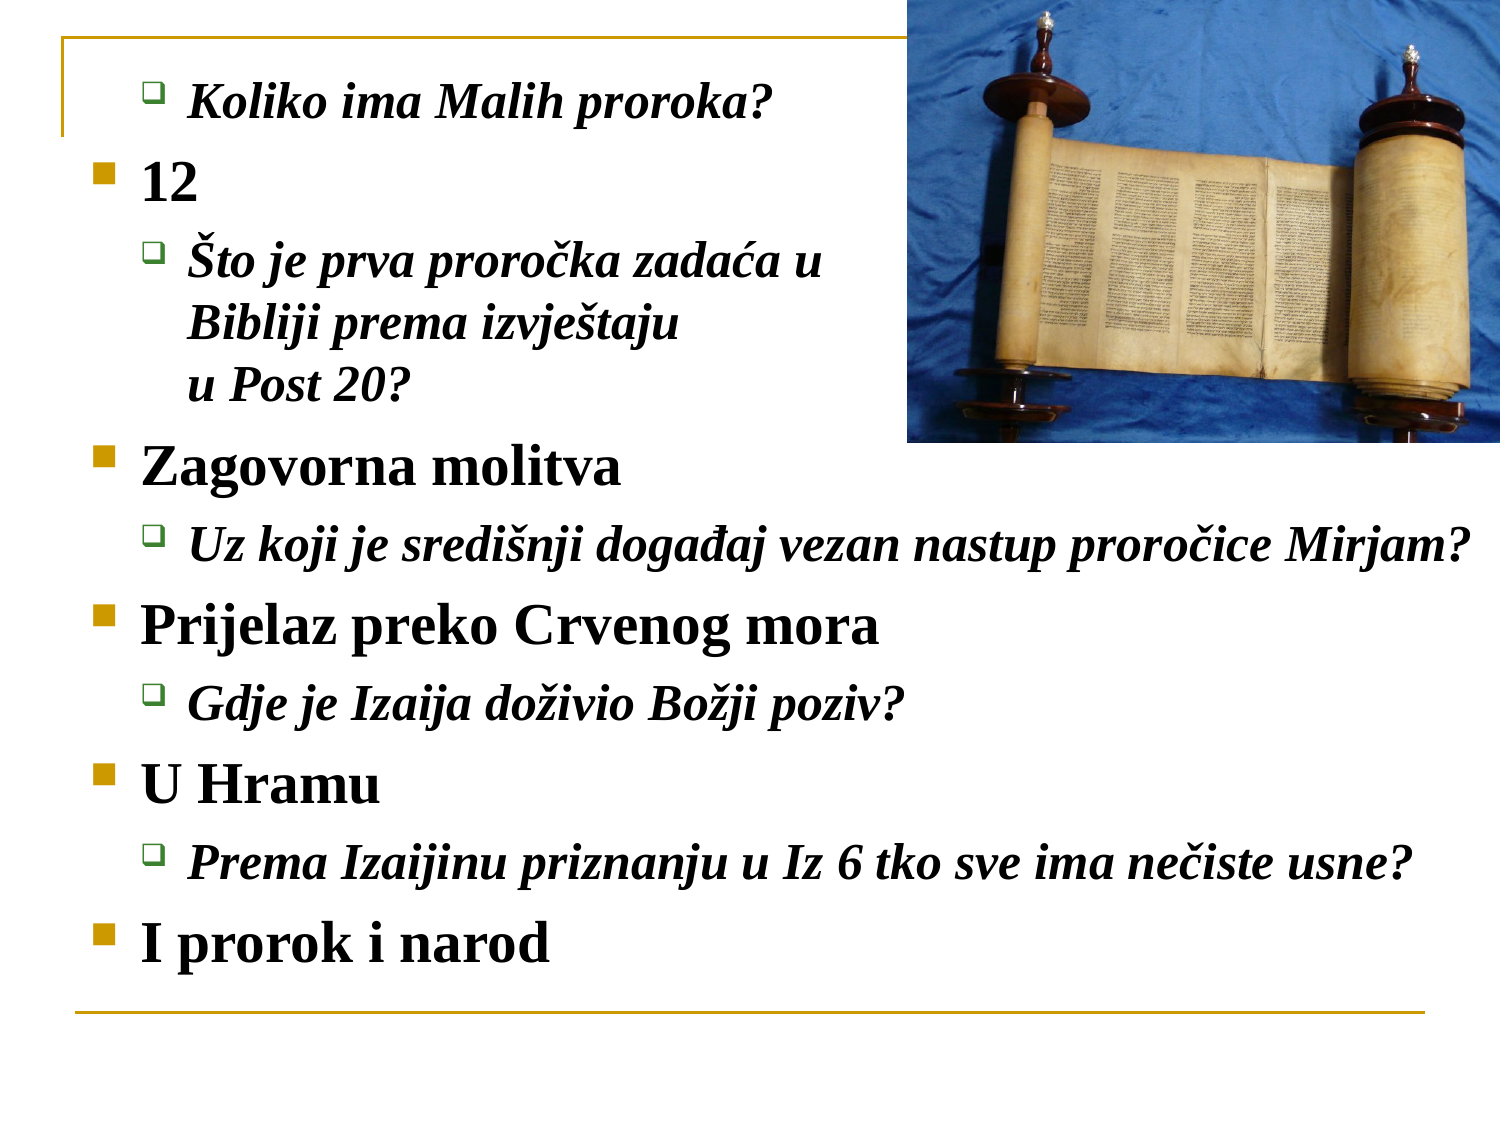

# Koliko ima Malih proroka?
12
Što je prva proročka zadaća u
Bibliji prema izvještaju
u Post 20?
Zagovorna molitva
Uz koji je središnji događaj vezan nastup proročice Mirjam?
Prijelaz preko Crvenog mora
Gdje je Izaija doživio Božji poziv?
U Hramu
Prema Izaijinu priznanju u Iz 6 tko sve ima nečiste usne?
I prorok i narod